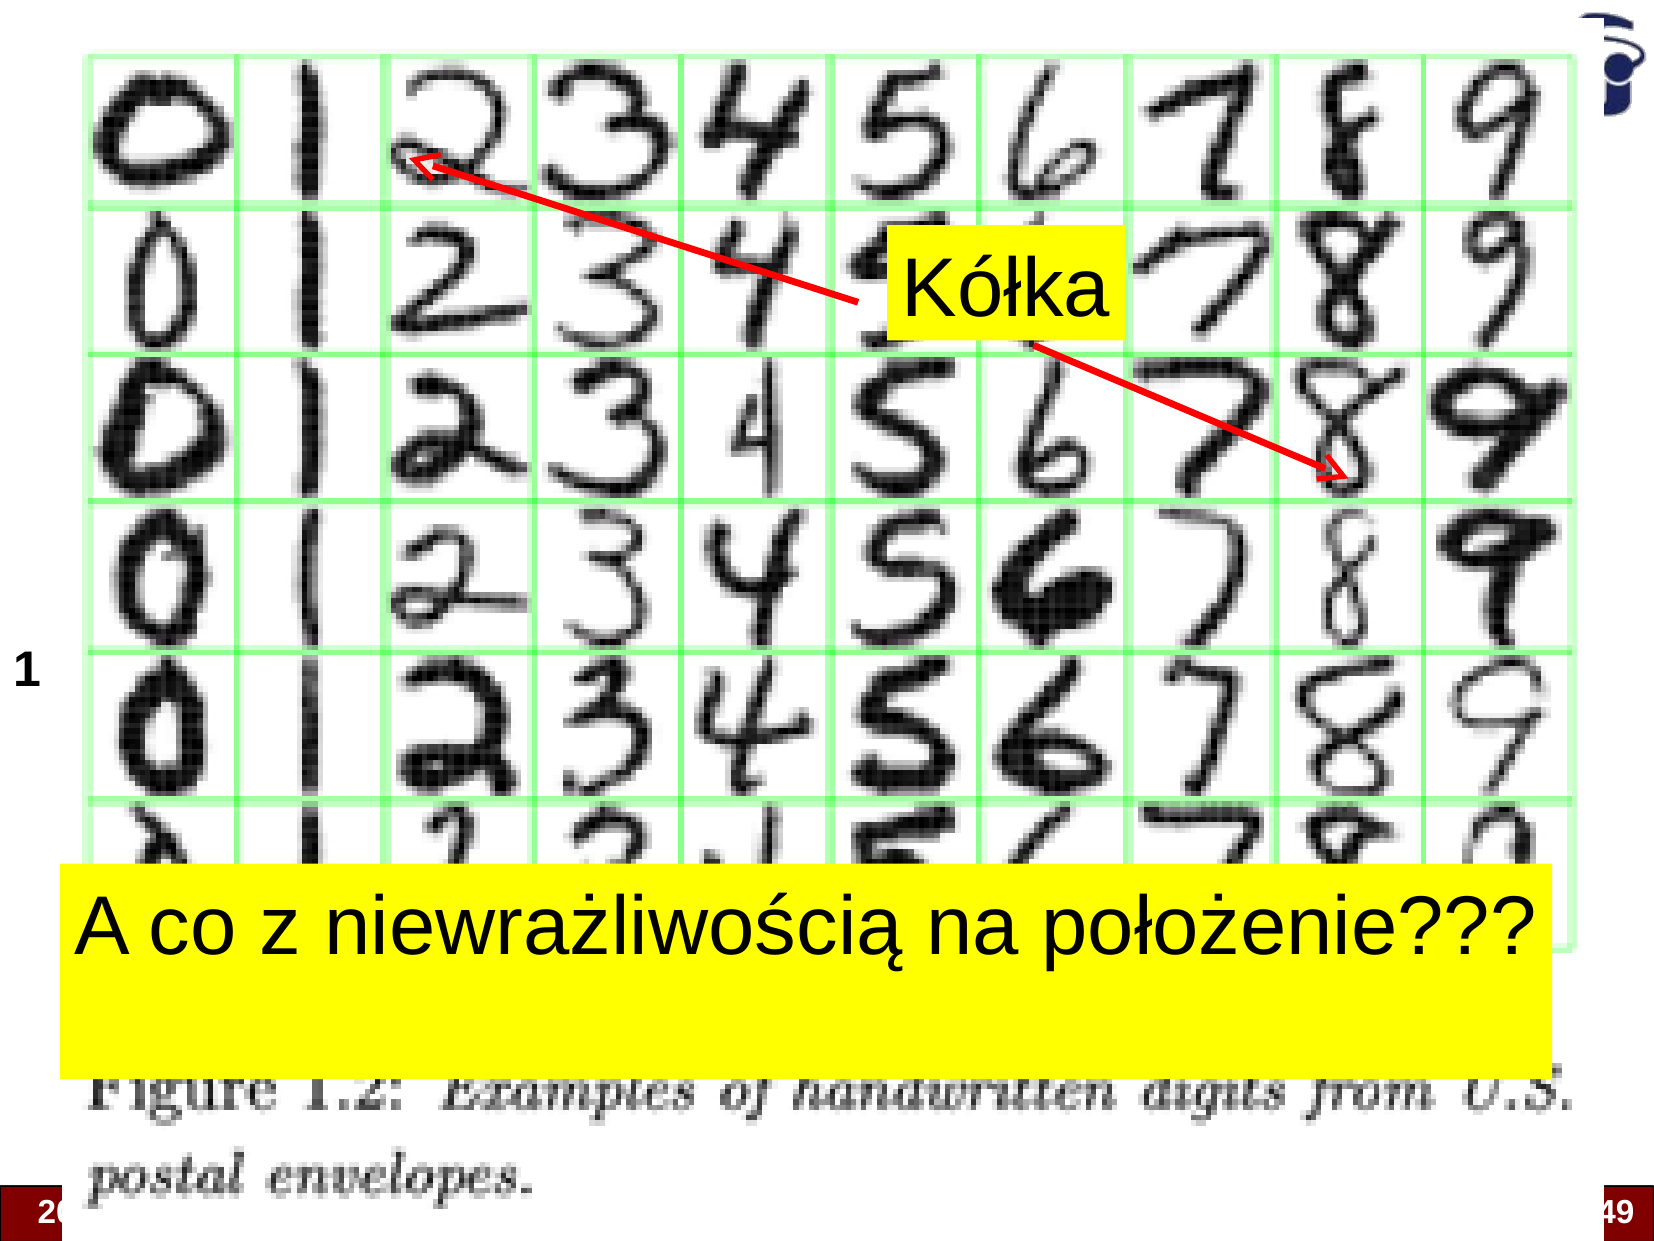

#
Kółka
1
A co z niewrażliwością na położenie???
63